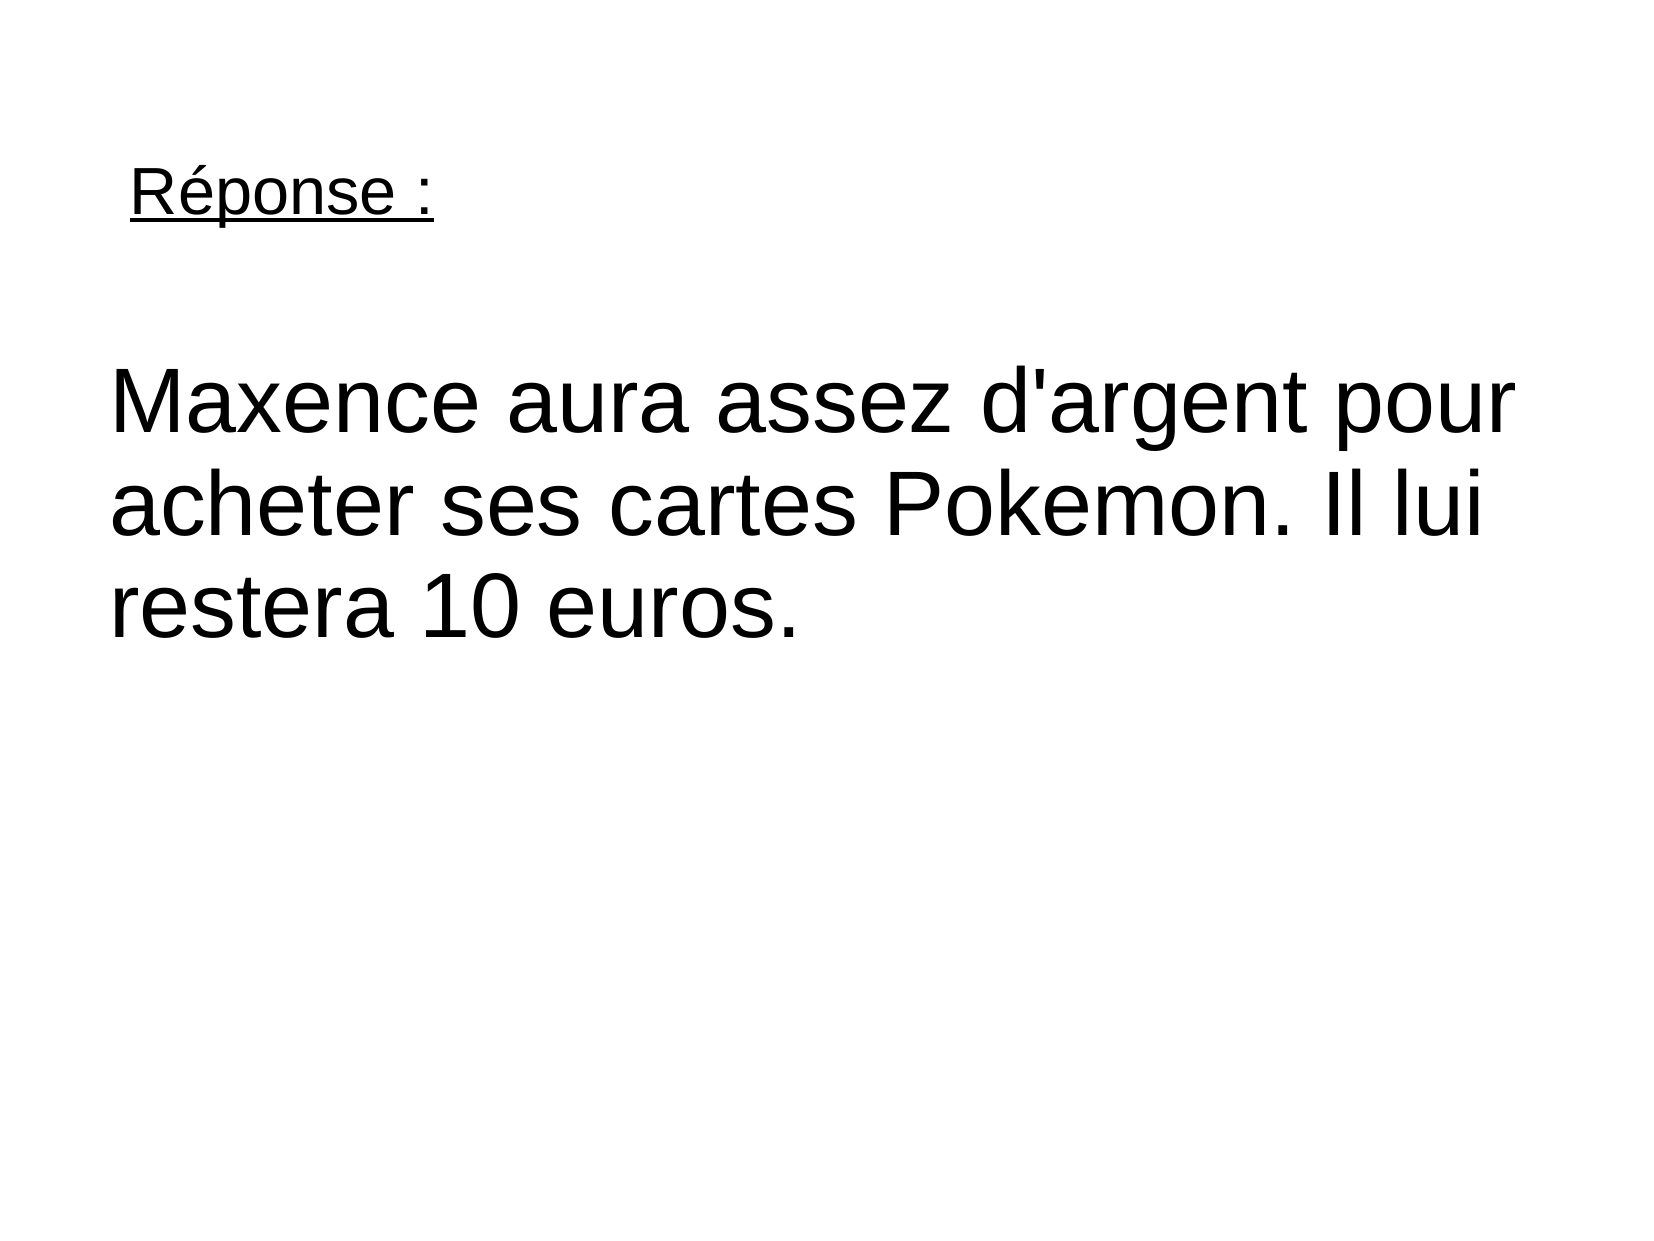

Réponse :
#
Maxence aura assez d'argent pour acheter ses cartes Pokemon. Il lui restera 10 euros.